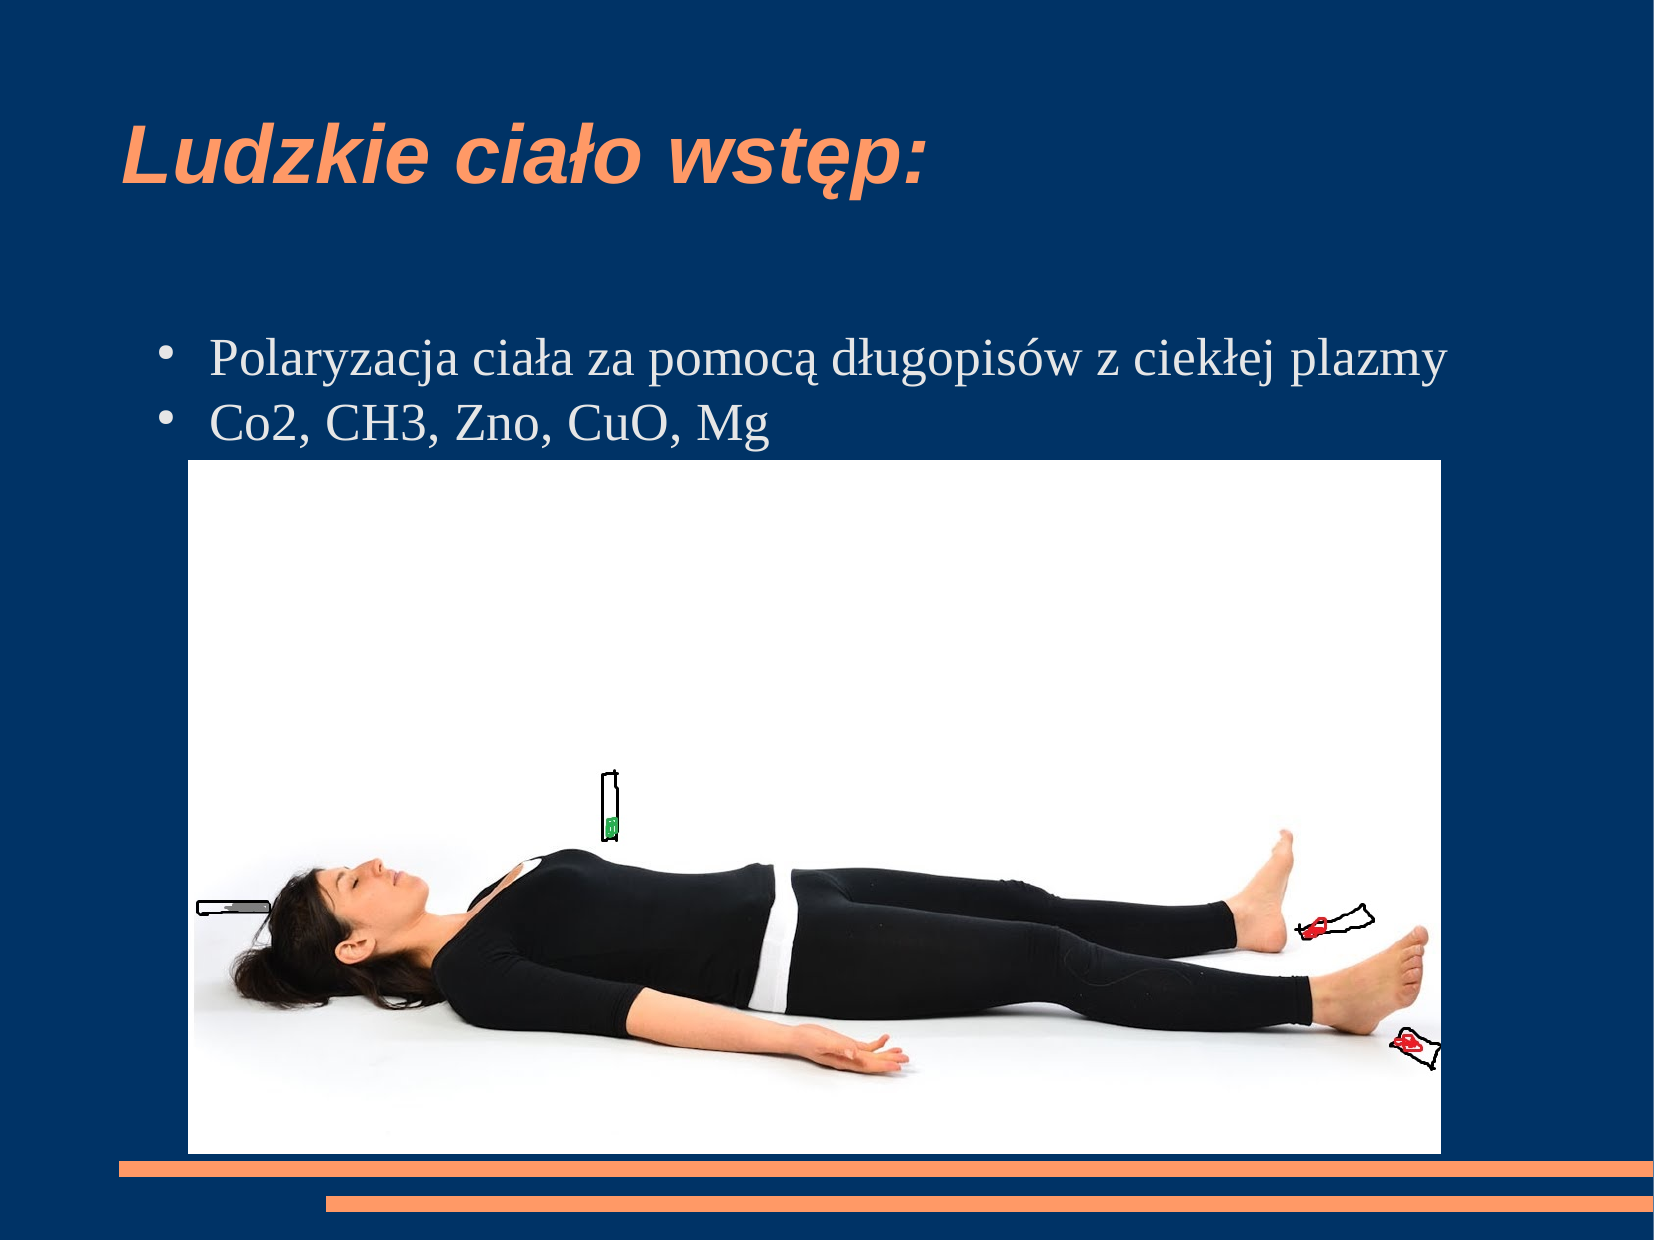

# Ludzkie ciało wstęp:
Polaryzacja ciała za pomocą długopisów z ciekłej plazmy
Co2, CH3, Zno, CuO, Mg